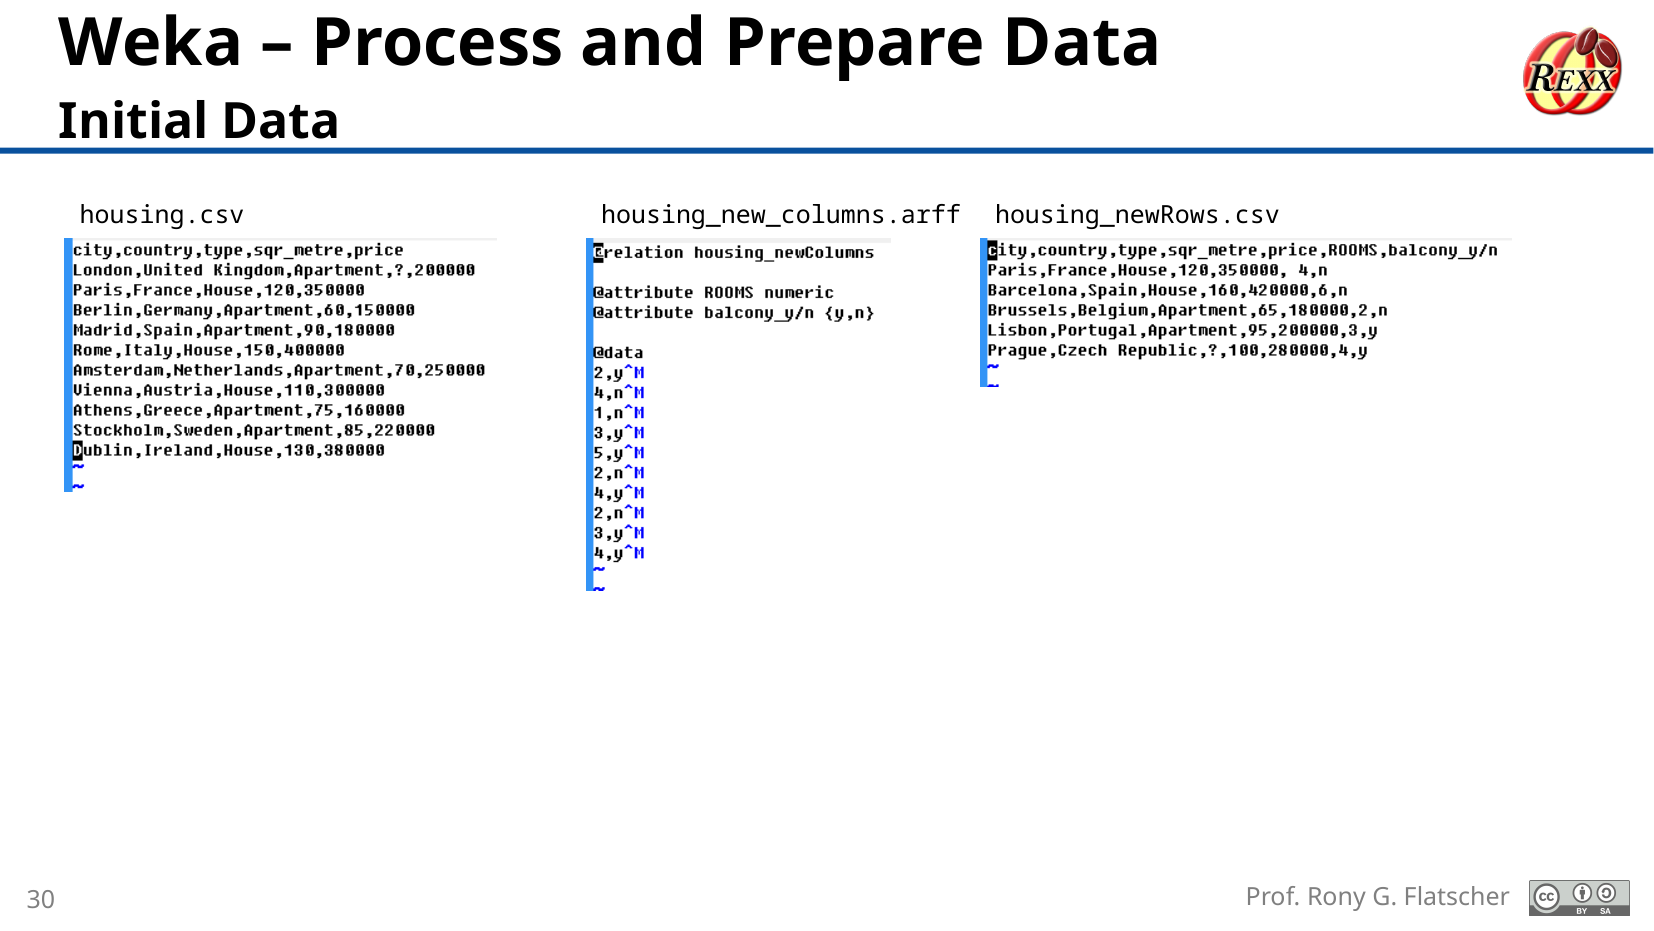

# Weka – Process and Prepare Data Initial Data
housing.csv
housing_new_columns.arff
housing_newRows.csv